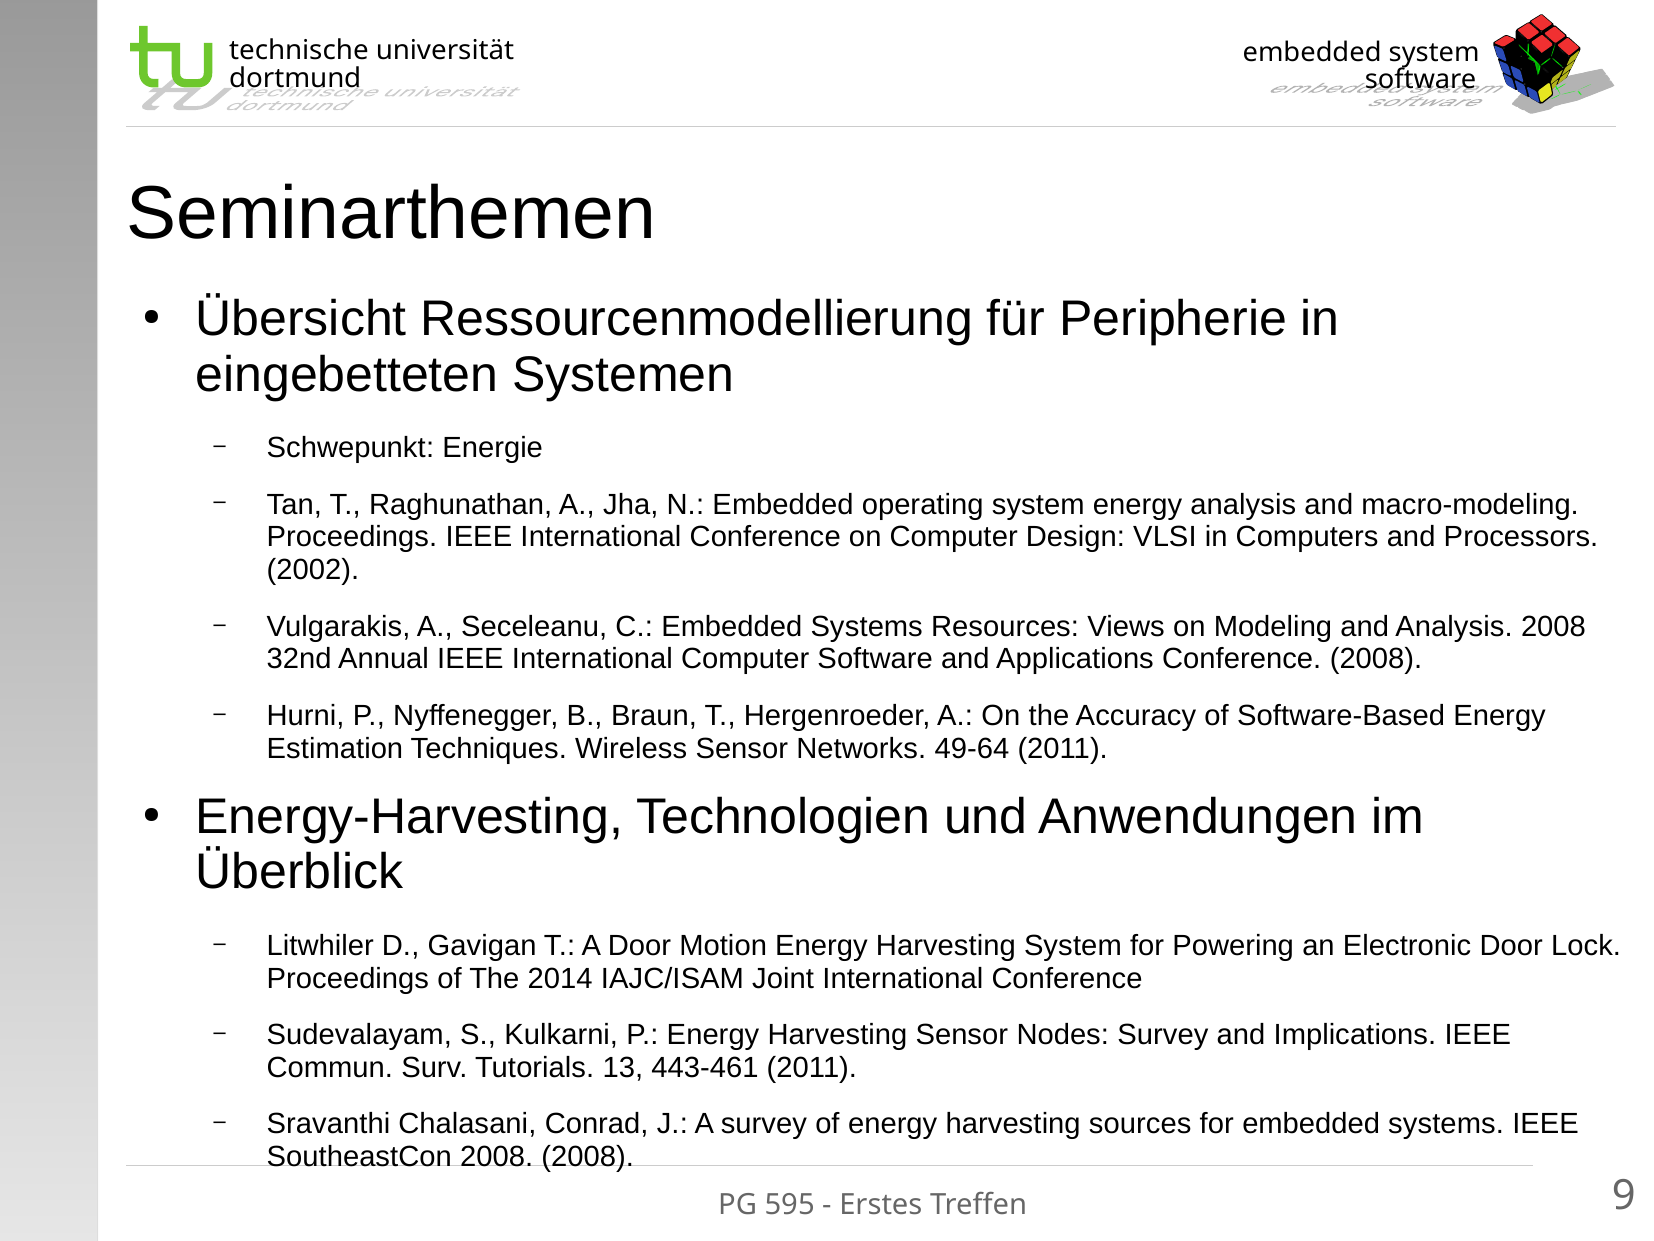

# Seminarthemen
Übersicht Ressourcenmodellierung für Peripherie in eingebetteten Systemen
Schwepunkt: Energie
Tan, T., Raghunathan, A., Jha, N.: Embedded operating system energy analysis and macro-modeling. Proceedings. IEEE International Conference on Computer Design: VLSI in Computers and Processors. (2002).
Vulgarakis, A., Seceleanu, C.: Embedded Systems Resources: Views on Modeling and Analysis. 2008 32nd Annual IEEE International Computer Software and Applications Conference. (2008).
Hurni, P., Nyffenegger, B., Braun, T., Hergenroeder, A.: On the Accuracy of Software-Based Energy Estimation Techniques. Wireless Sensor Networks. 49-64 (2011).
Energy-Harvesting, Technologien und Anwendungen im Überblick
Litwhiler D., Gavigan T.: A Door Motion Energy Harvesting System for Powering an Electronic Door Lock. Proceedings of The 2014 IAJC/ISAM Joint International Conference
Sudevalayam, S., Kulkarni, P.: Energy Harvesting Sensor Nodes: Survey and Implications. IEEE Commun. Surv. Tutorials. 13, 443-461 (2011).
Sravanthi Chalasani, Conrad, J.: A survey of energy harvesting sources for embedded systems. IEEE SoutheastCon 2008. (2008).
9
PG 595 - Erstes Treffen